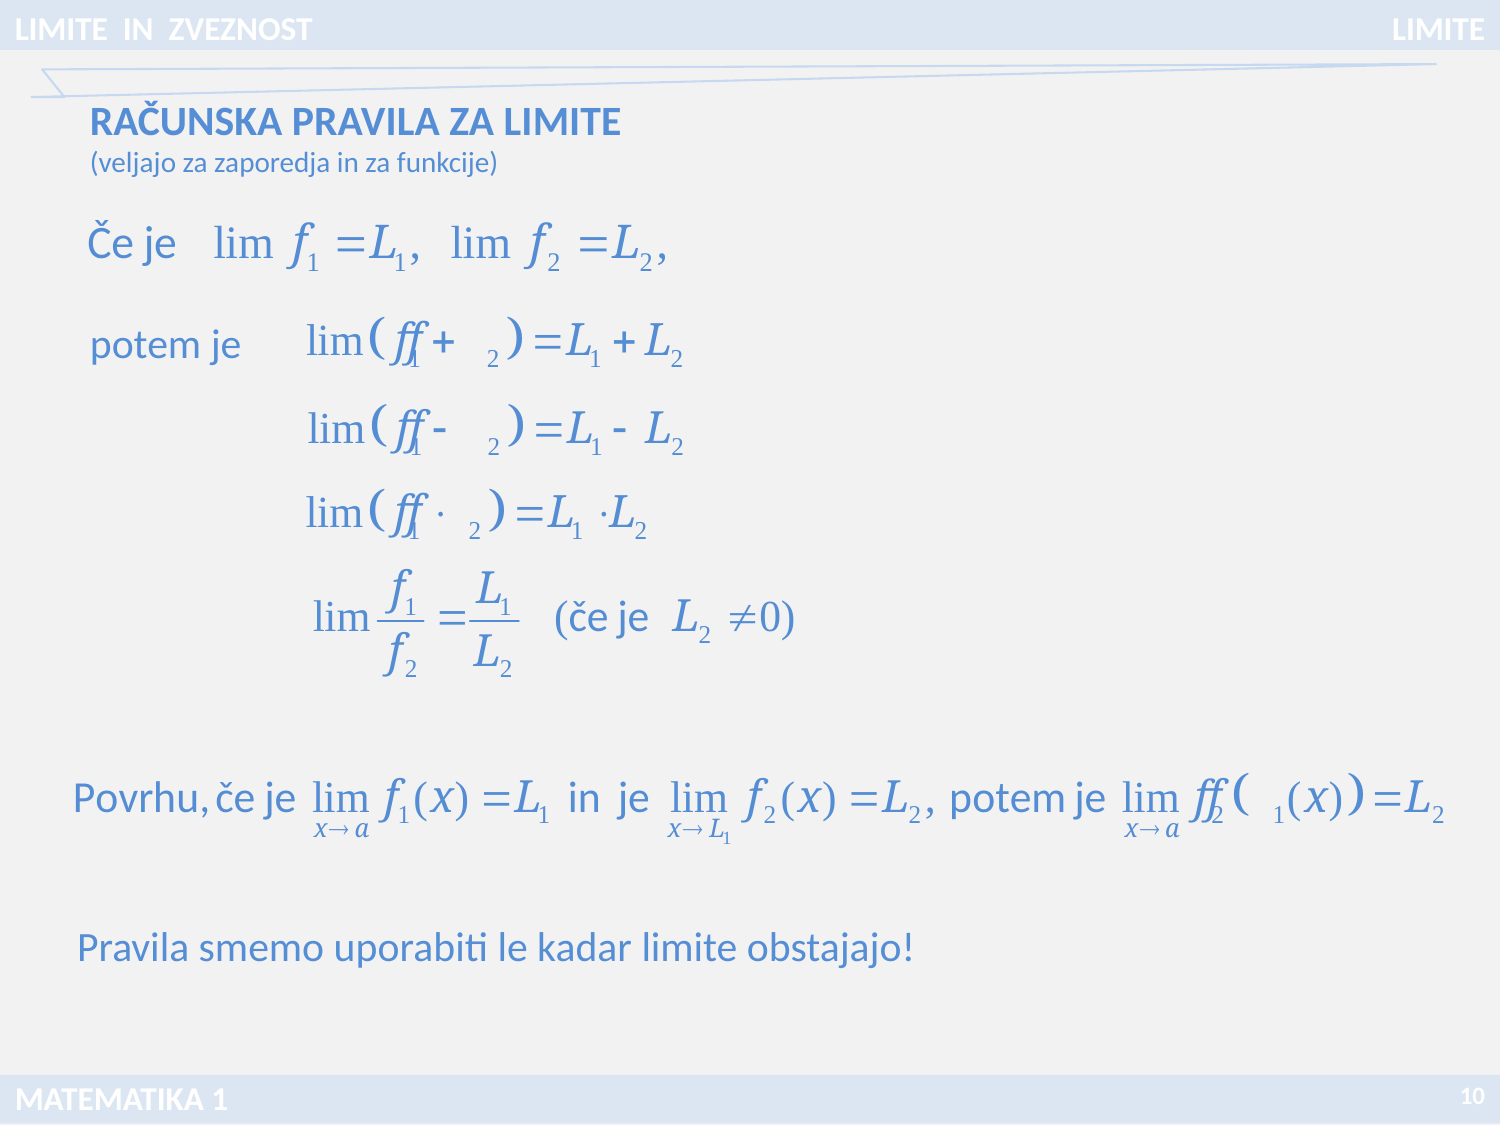

LIMITE IN ZVEZNOST
LIMITE
RAČUNSKA PRAVILA ZA LIMITE
(veljajo za zaporedja in za funkcije)
potem je
Pravila smemo uporabiti le kadar limite obstajajo!
MATEMATIKA 1